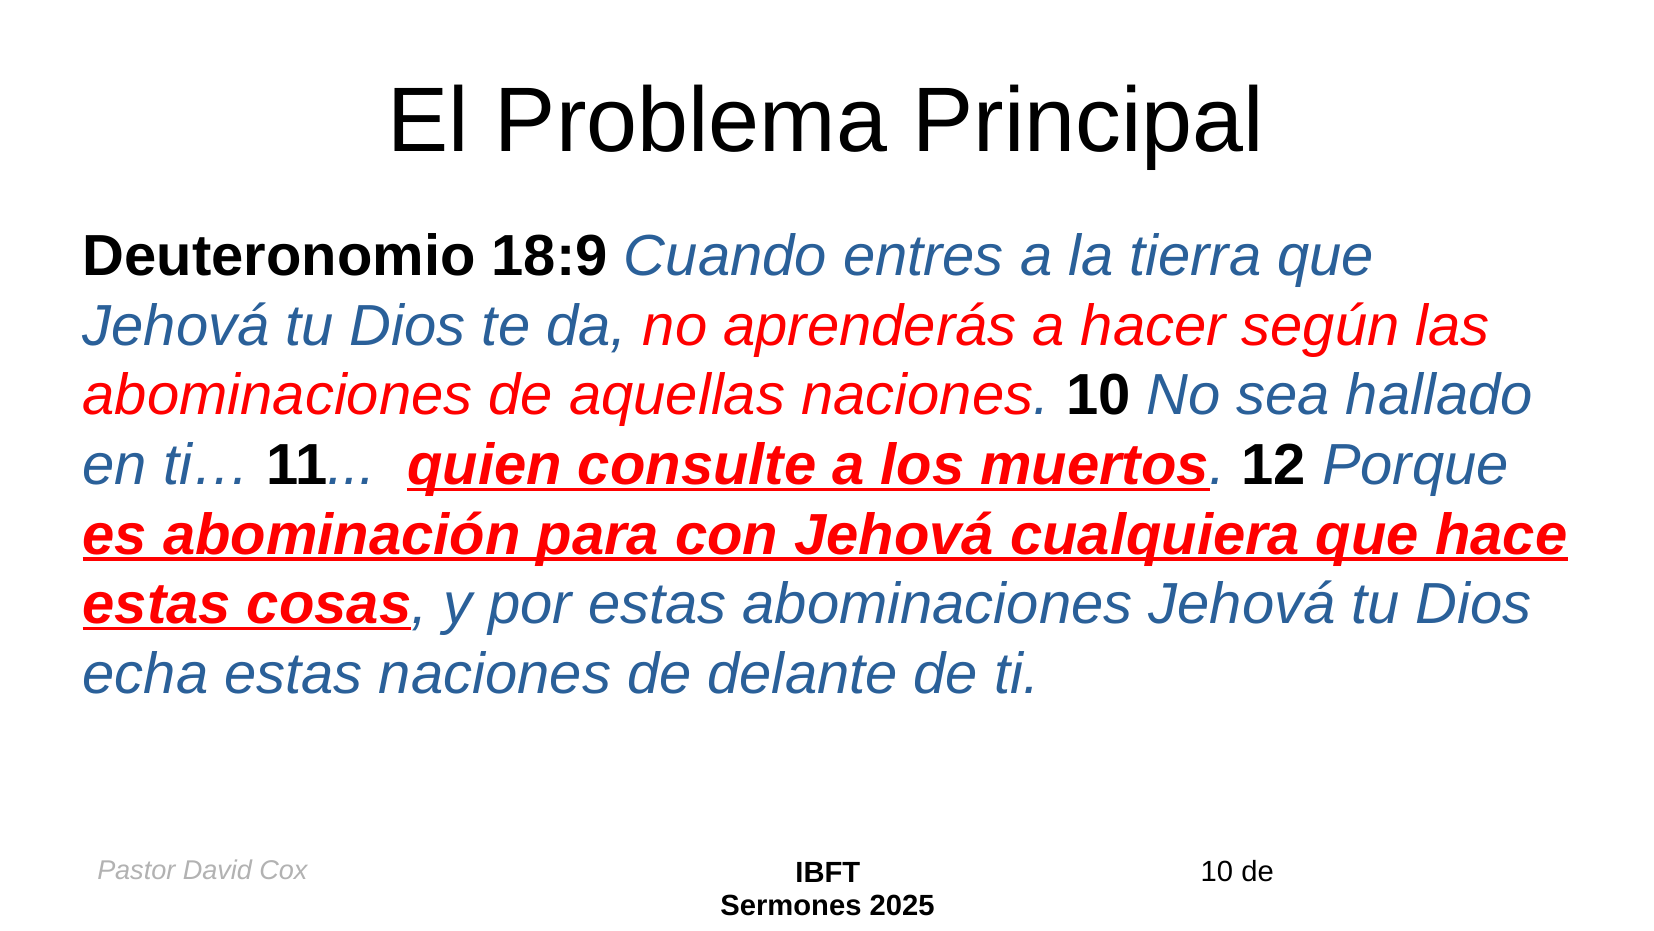

# El Problema Principal
Deuteronomio 18:9 Cuando entres a la tierra que Jehová tu Dios te da, no aprenderás a hacer según las abominaciones de aquellas naciones. 10 No sea hallado en ti… 11... quien consulte a los muertos. 12 Porque es abominación para con Jehová cualquiera que hace estas cosas, y por estas abominaciones Jehová tu Dios echa estas naciones de delante de ti.